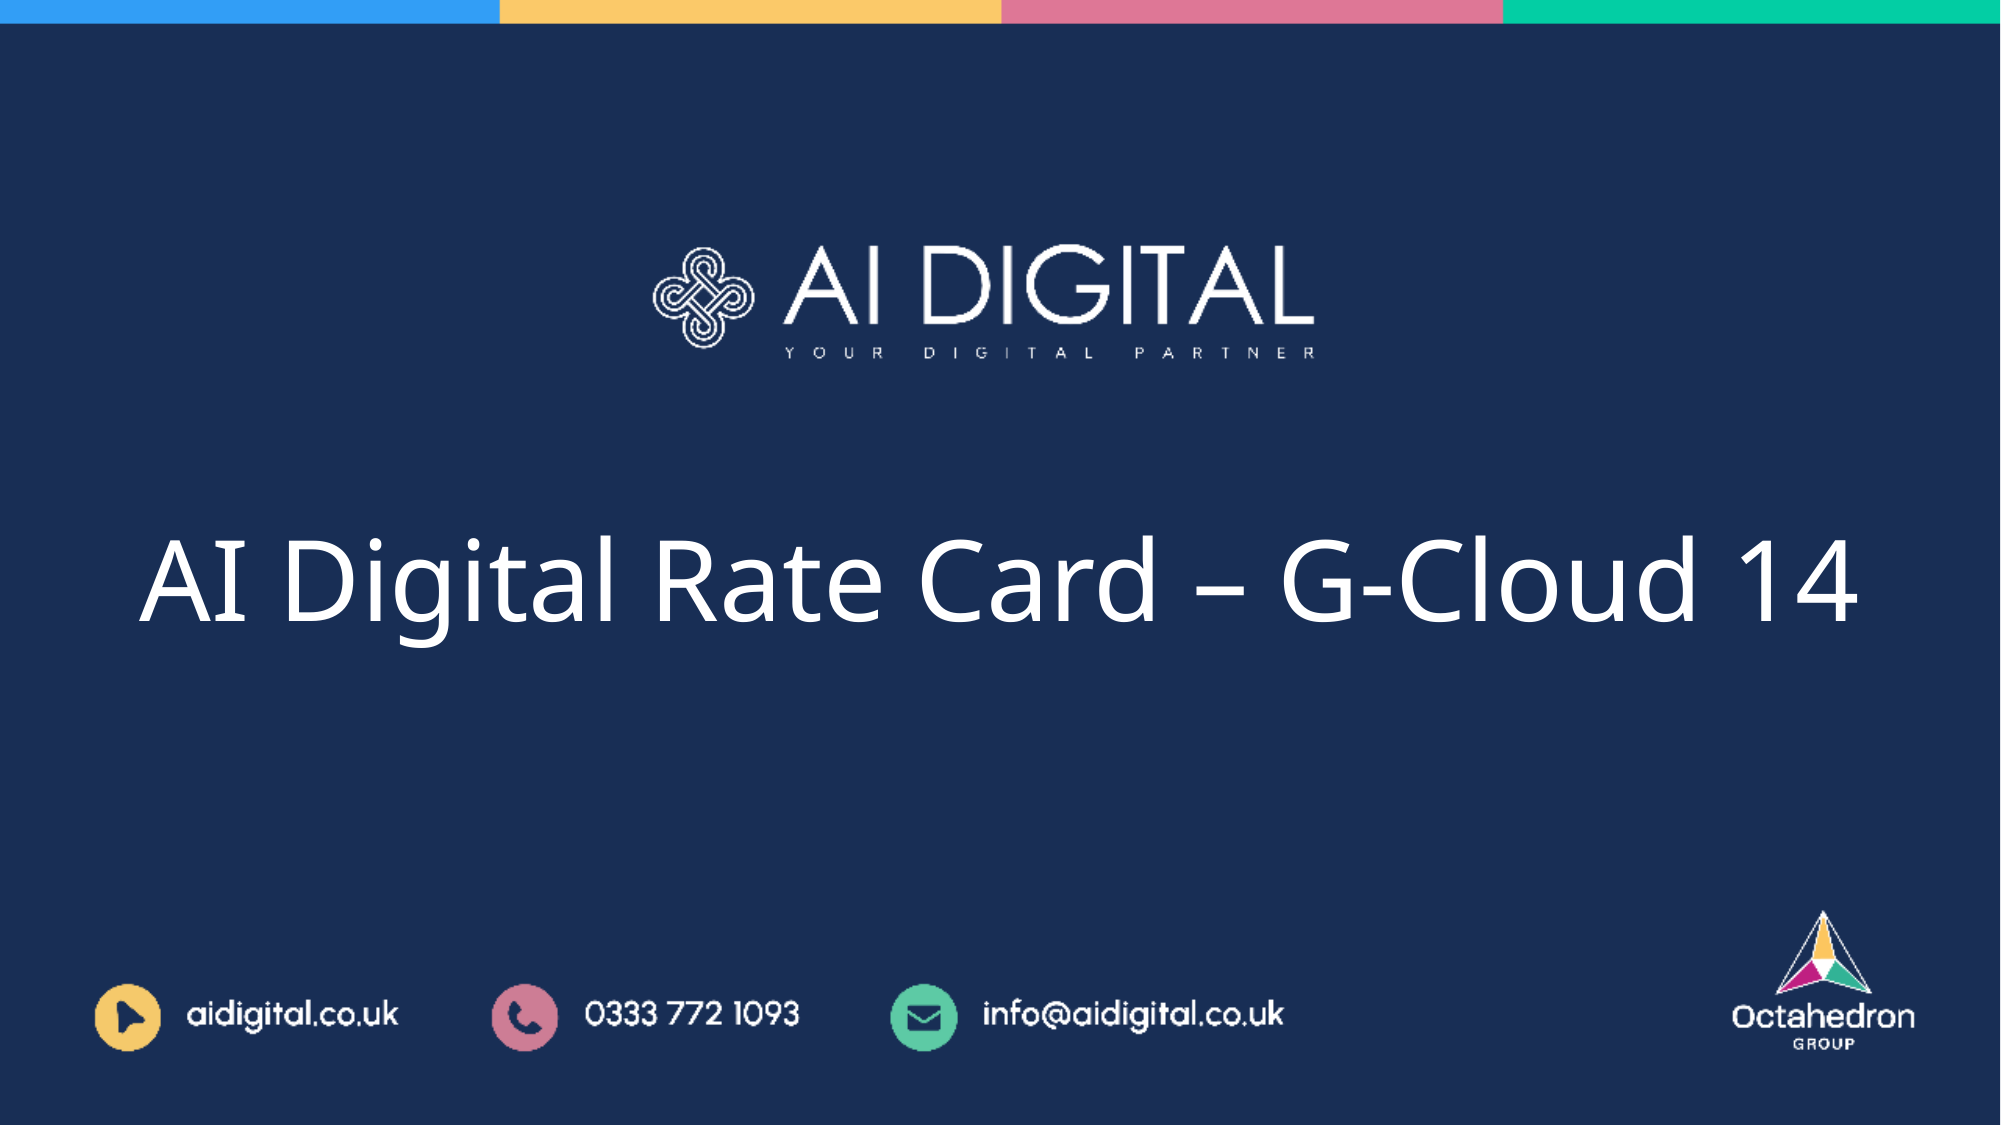

# AI Digital Rate Card – G-Cloud 14